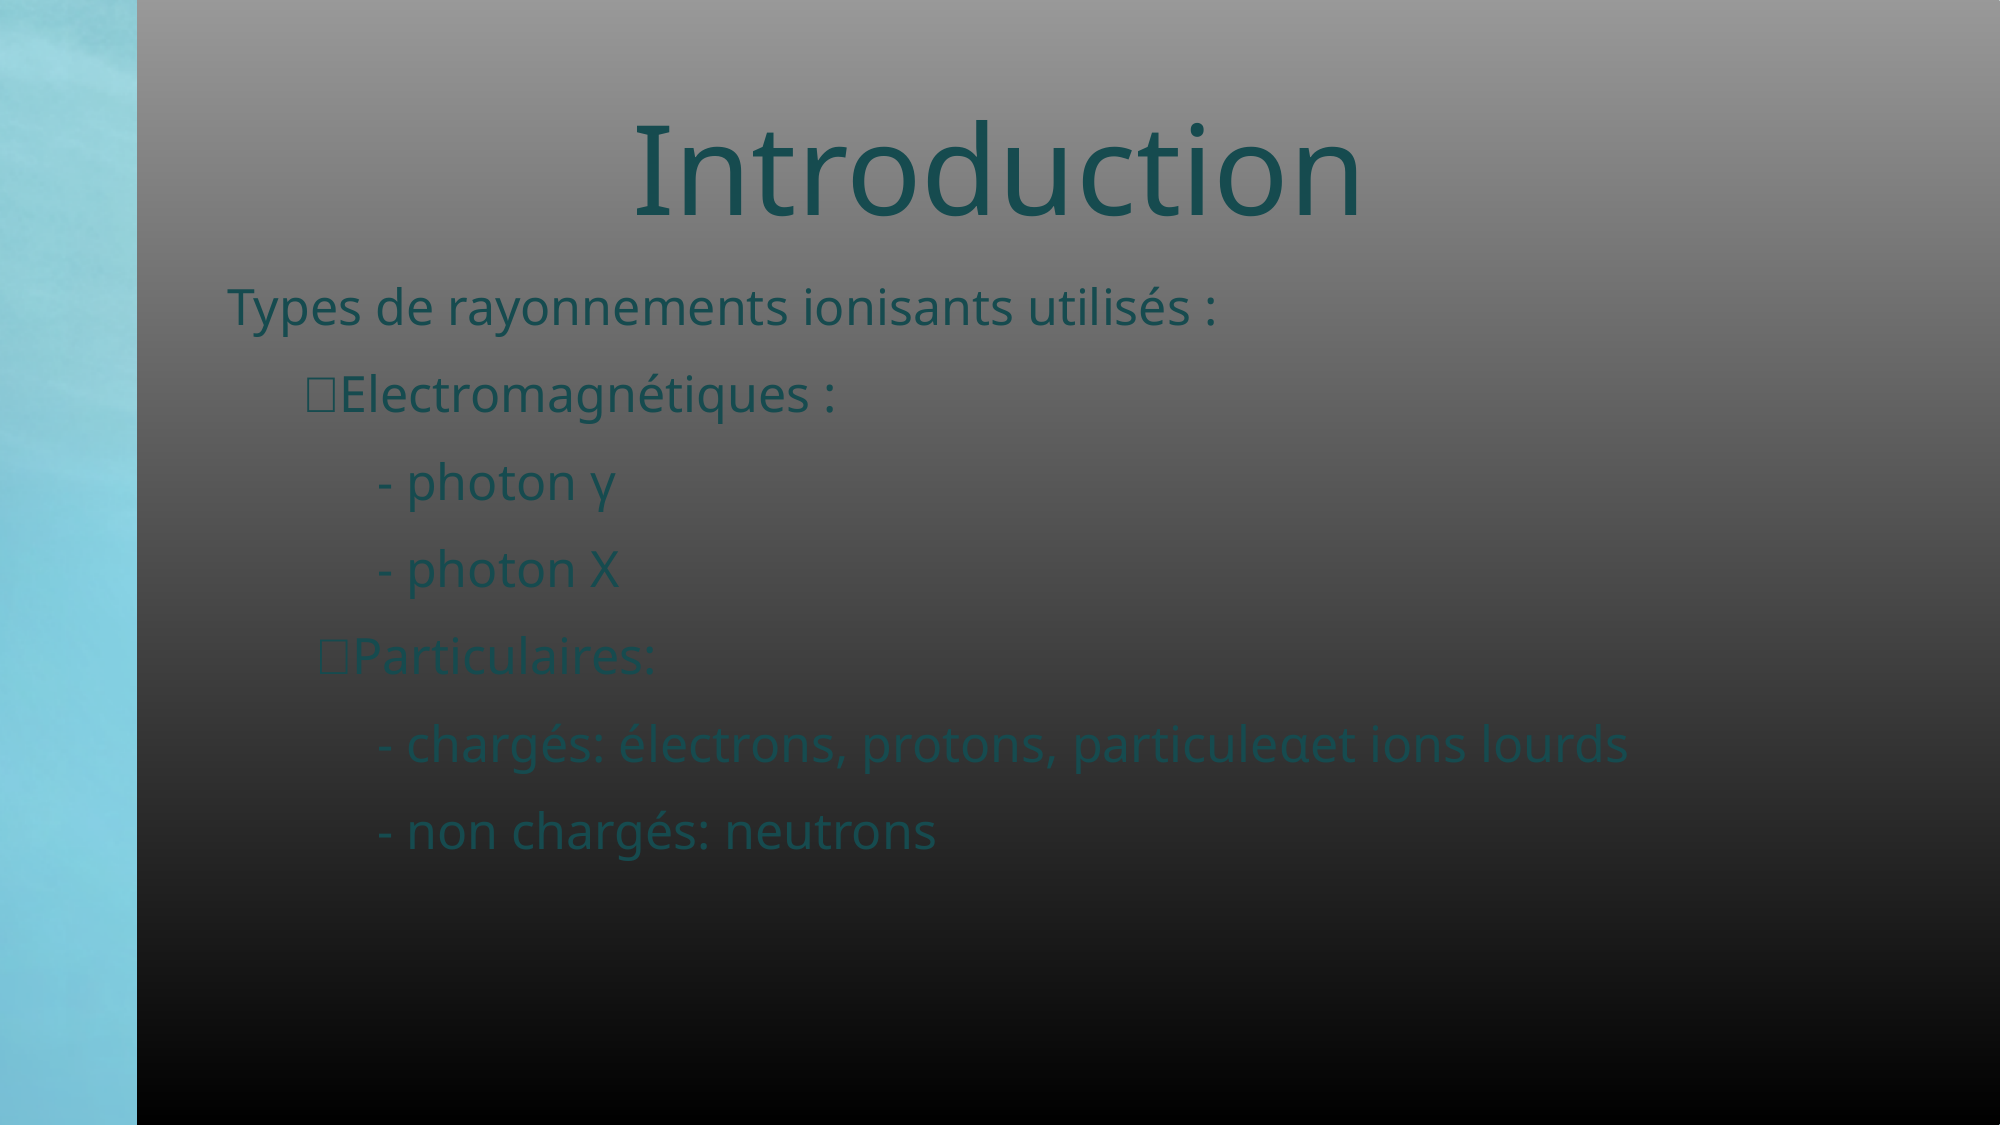

# Introduction
Types de rayonnements ionisants utilisés :
	Electromagnétiques :
		- photon γ
		- photon X
	 Particulaires:
		- chargés: électrons, protons, particuleαet ions lourds
		- non chargés: neutrons